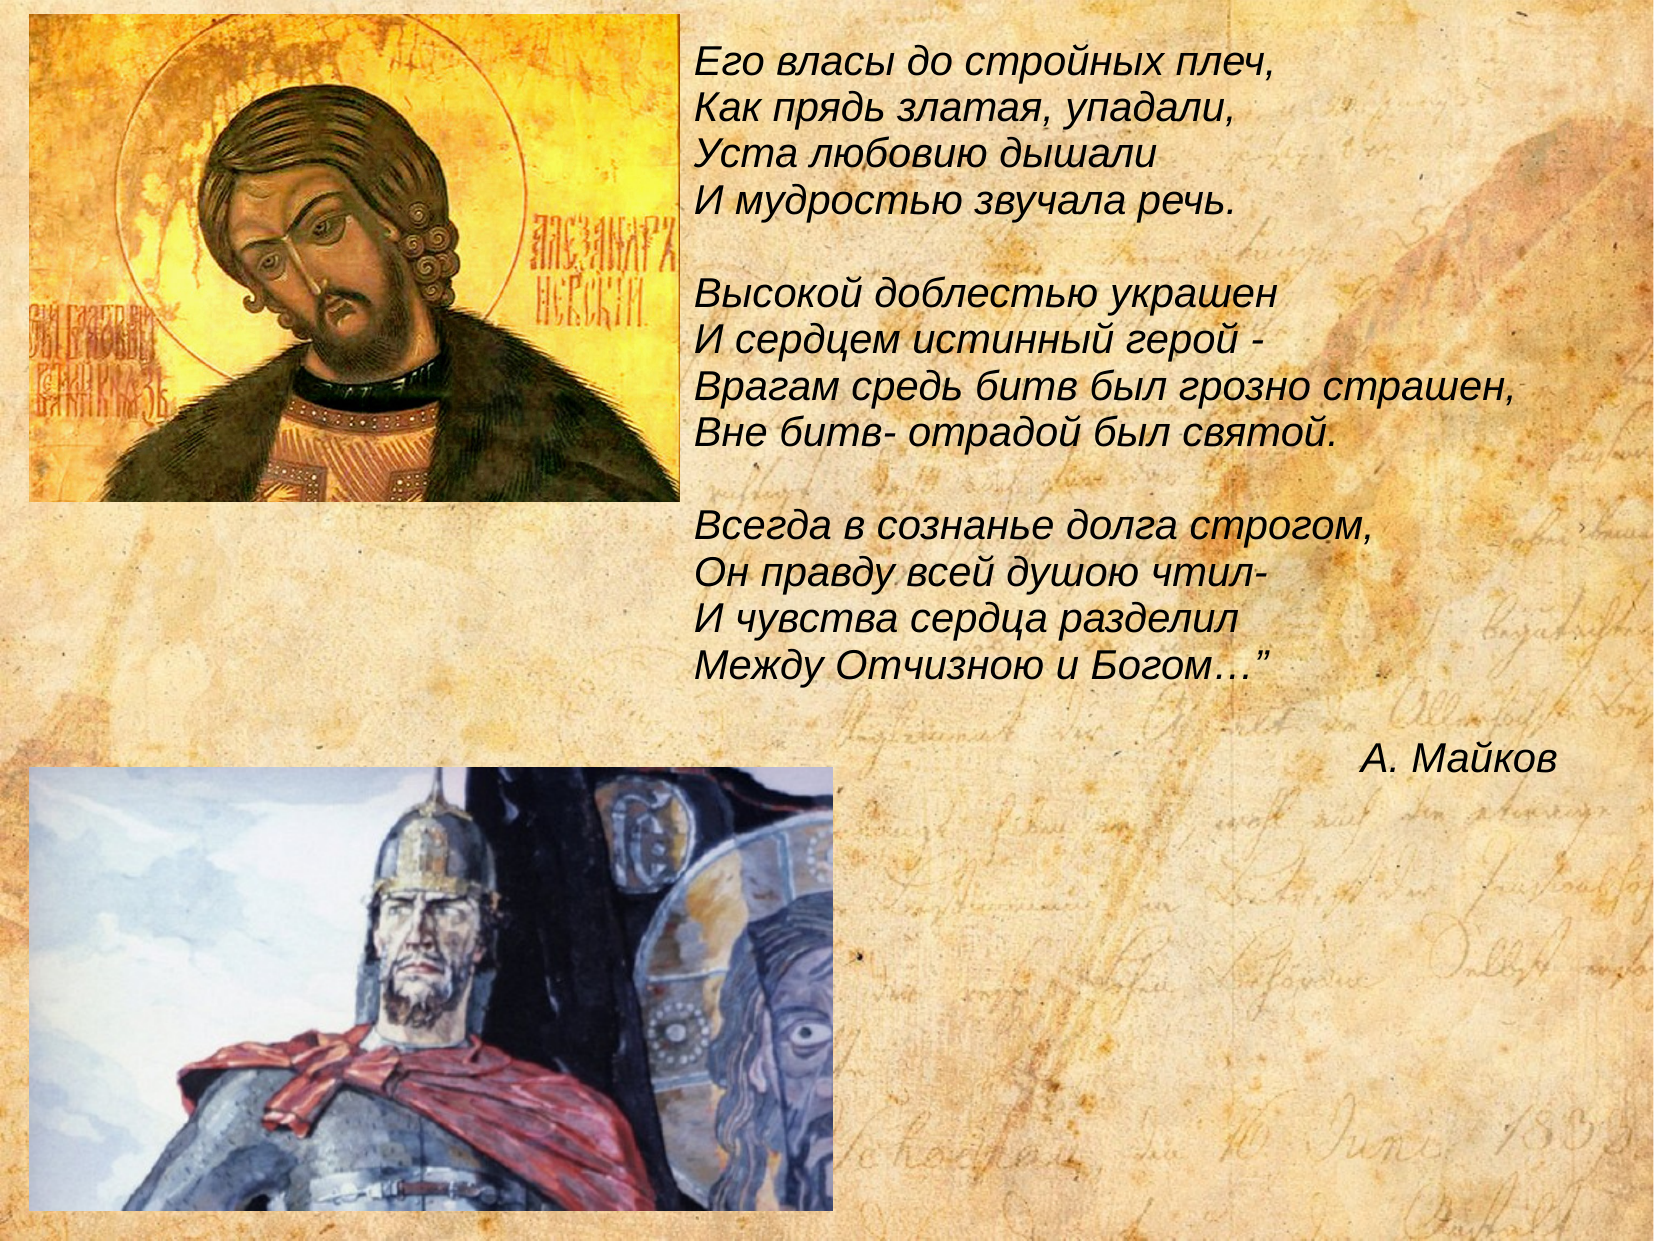

Его власы до стройных плеч,
Как прядь златая, упадали,
Уста любовию дышали
И мудростью звучала речь.
Высокой доблестью украшен
И сердцем истинный герой -
Врагам средь битв был грозно страшен,
Вне битв- отрадой был святой.
Всегда в сознанье долга строгом,
Он правду всей душою чтил-
И чувства сердца разделил
Между Отчизною и Богом…”
 А. Майков